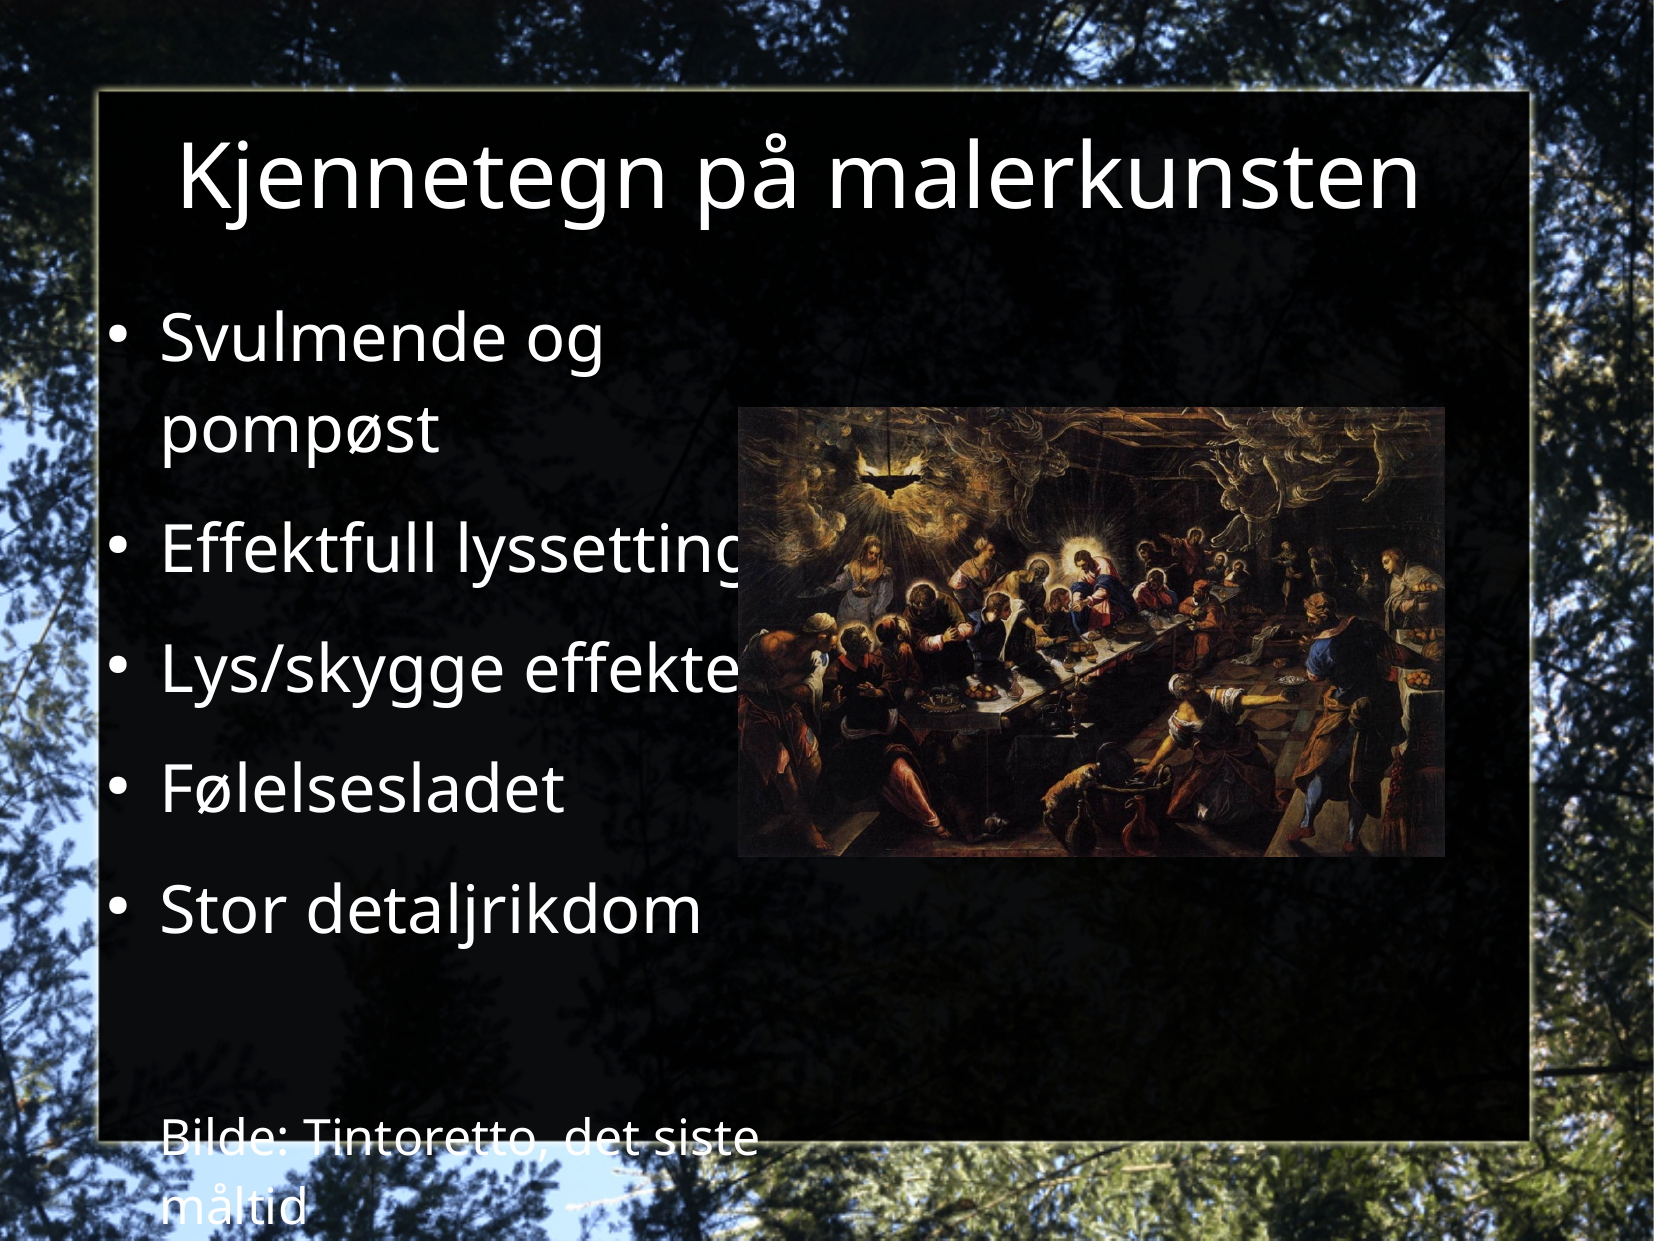

# Kjennetegn på malerkunsten
Svulmende og pompøst
Effektfull lyssetting
Lys/skygge effekter
Følelsesladet
Stor detaljrikdom
Bilde: Tintoretto, det siste måltid